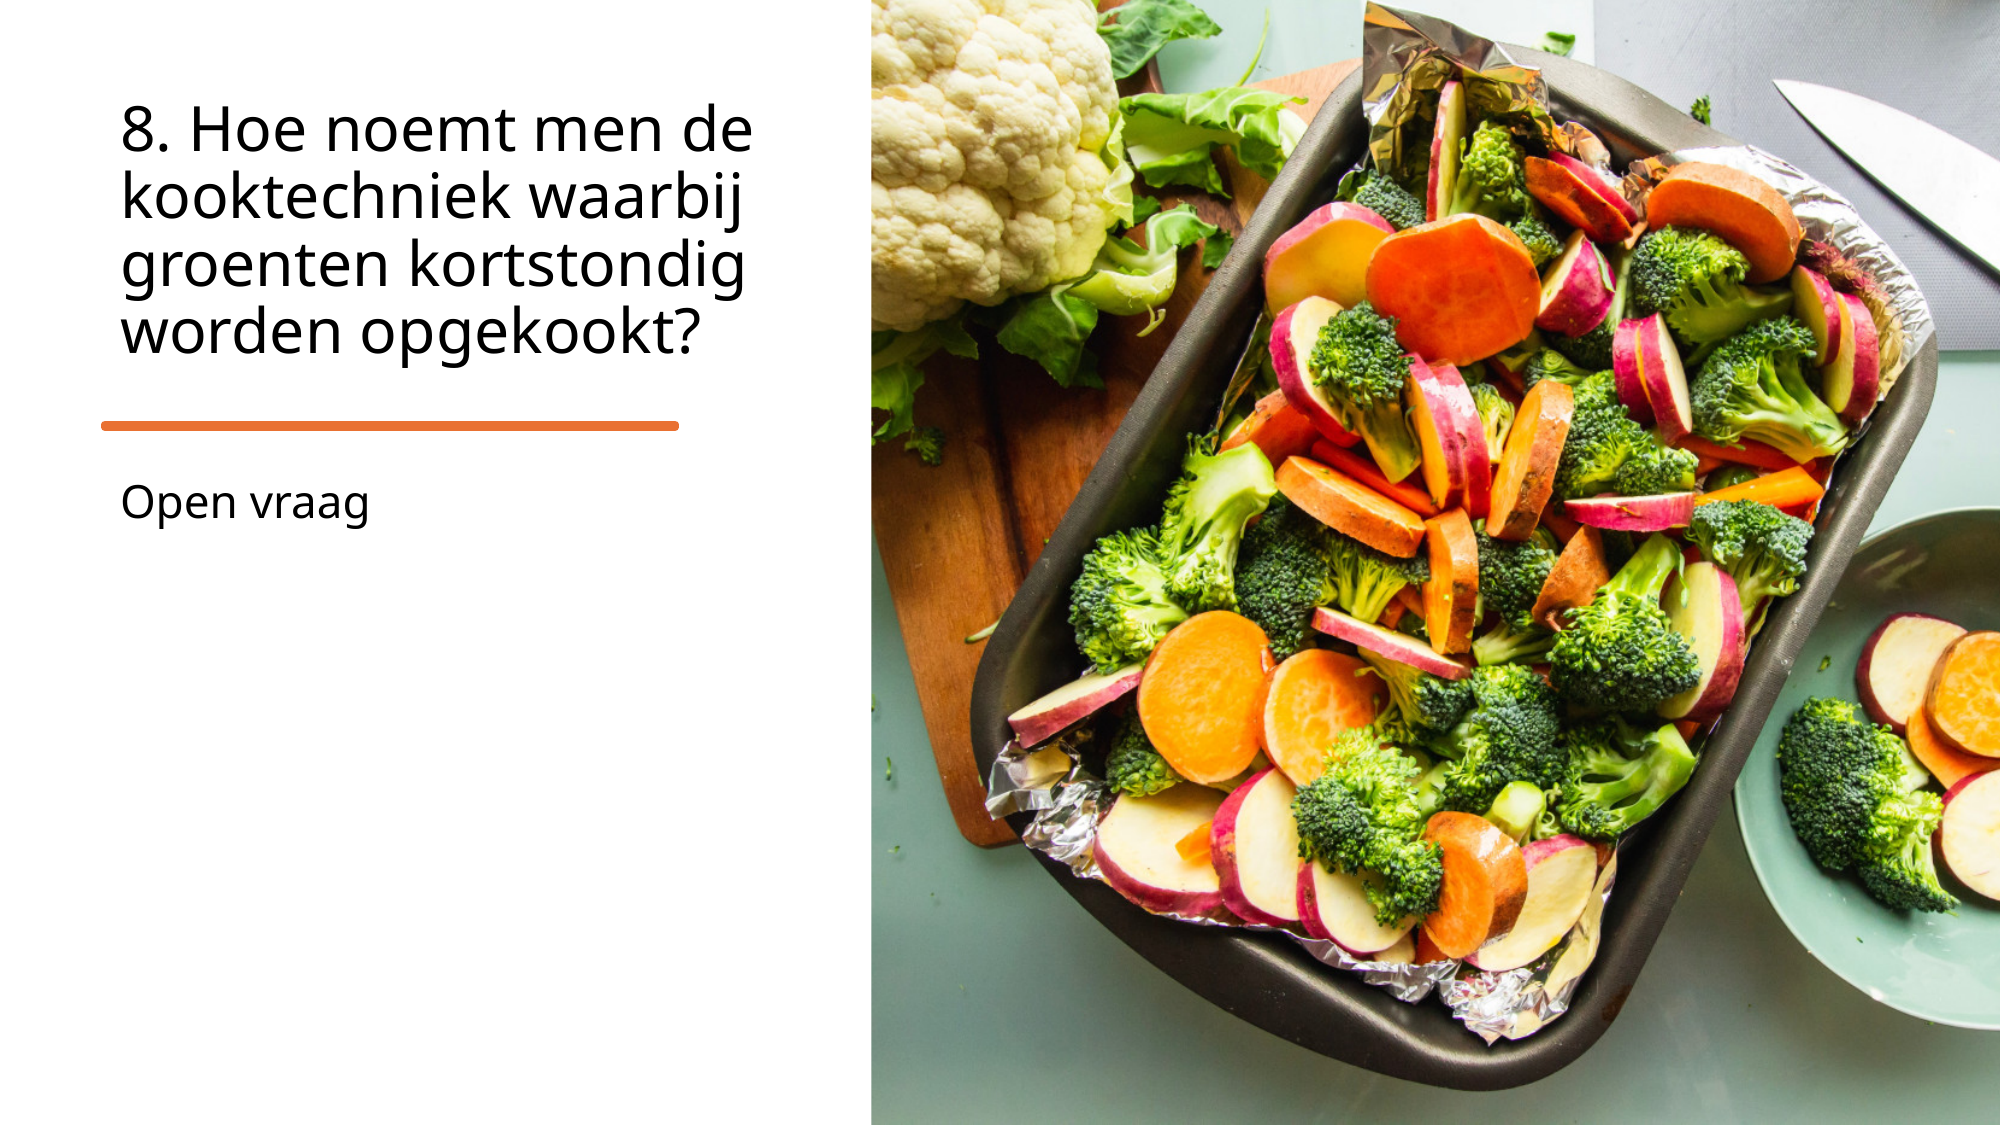

# 8. Hoe noemt men de kooktechniek waarbij groenten kortstondig worden opgekookt?
Open vraag